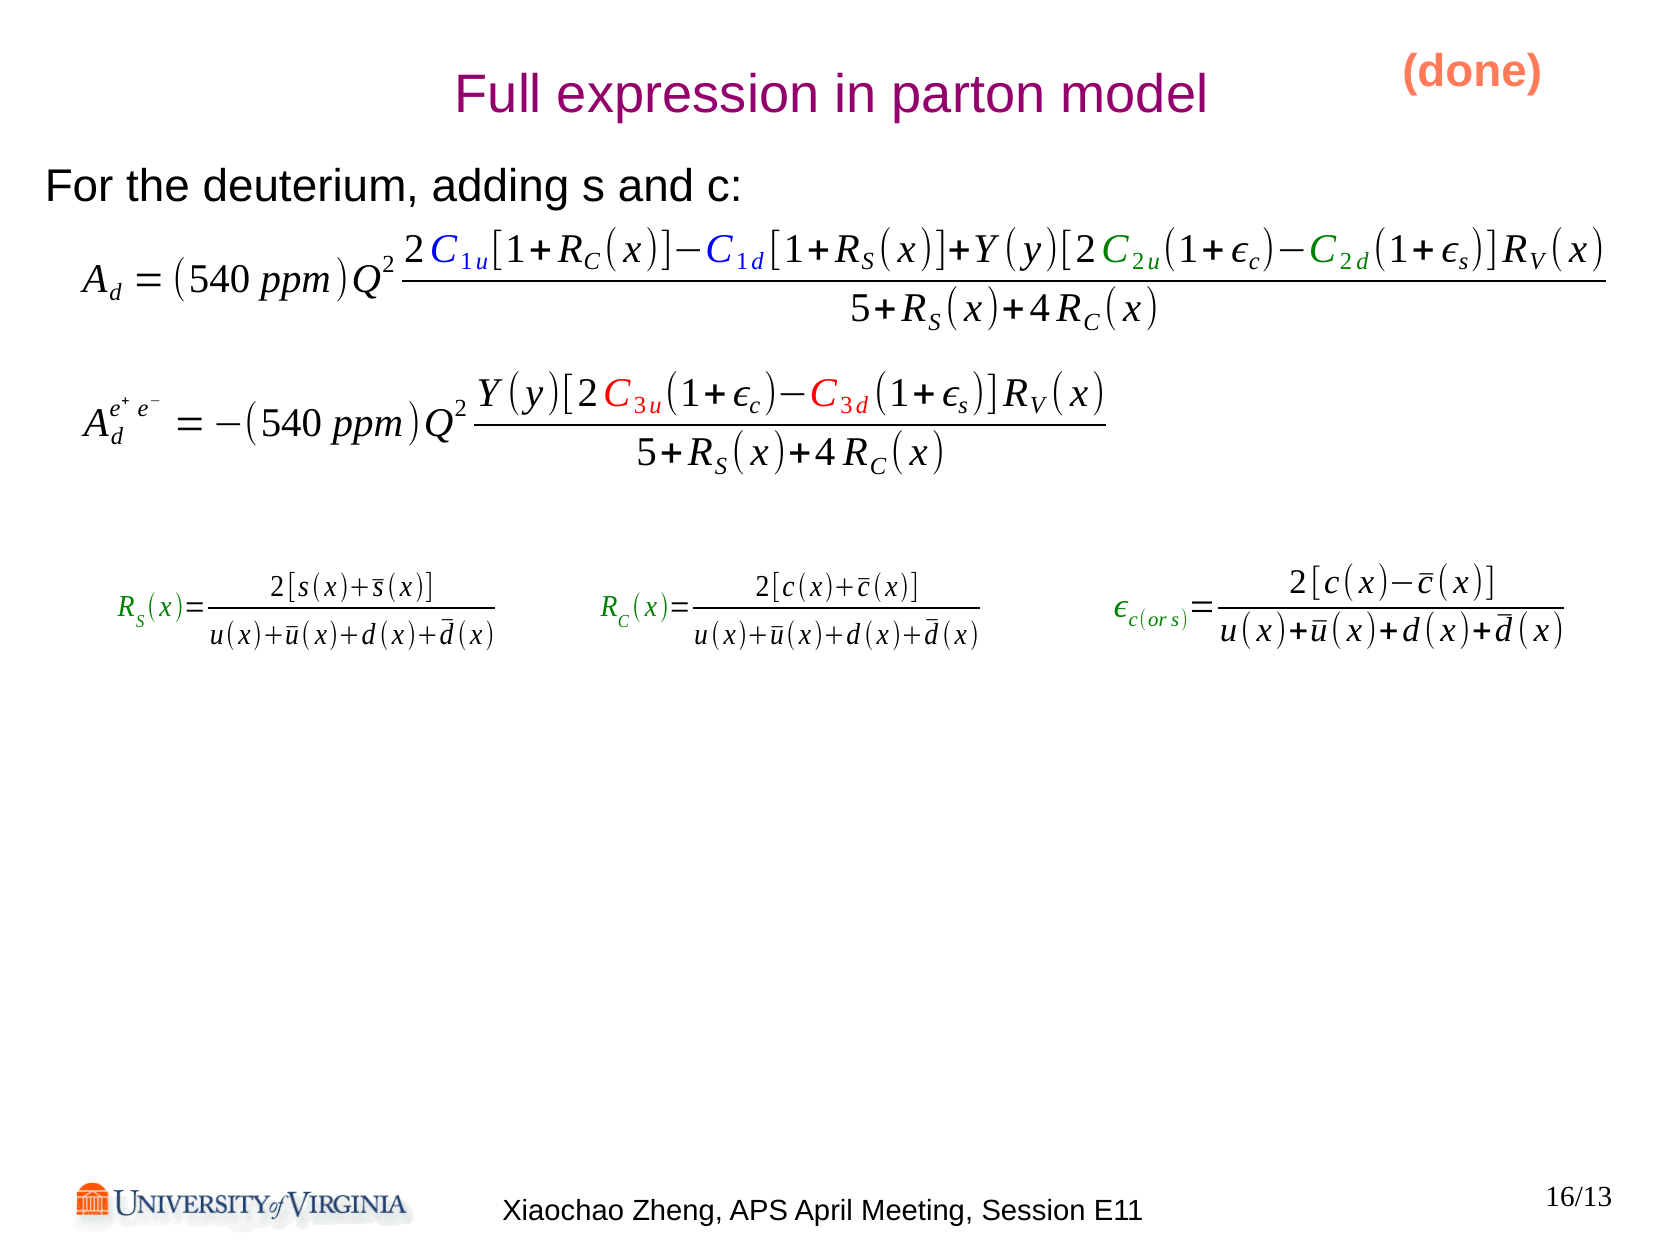

Full expression in parton model
(done)
# For the deuterium, adding s and c: